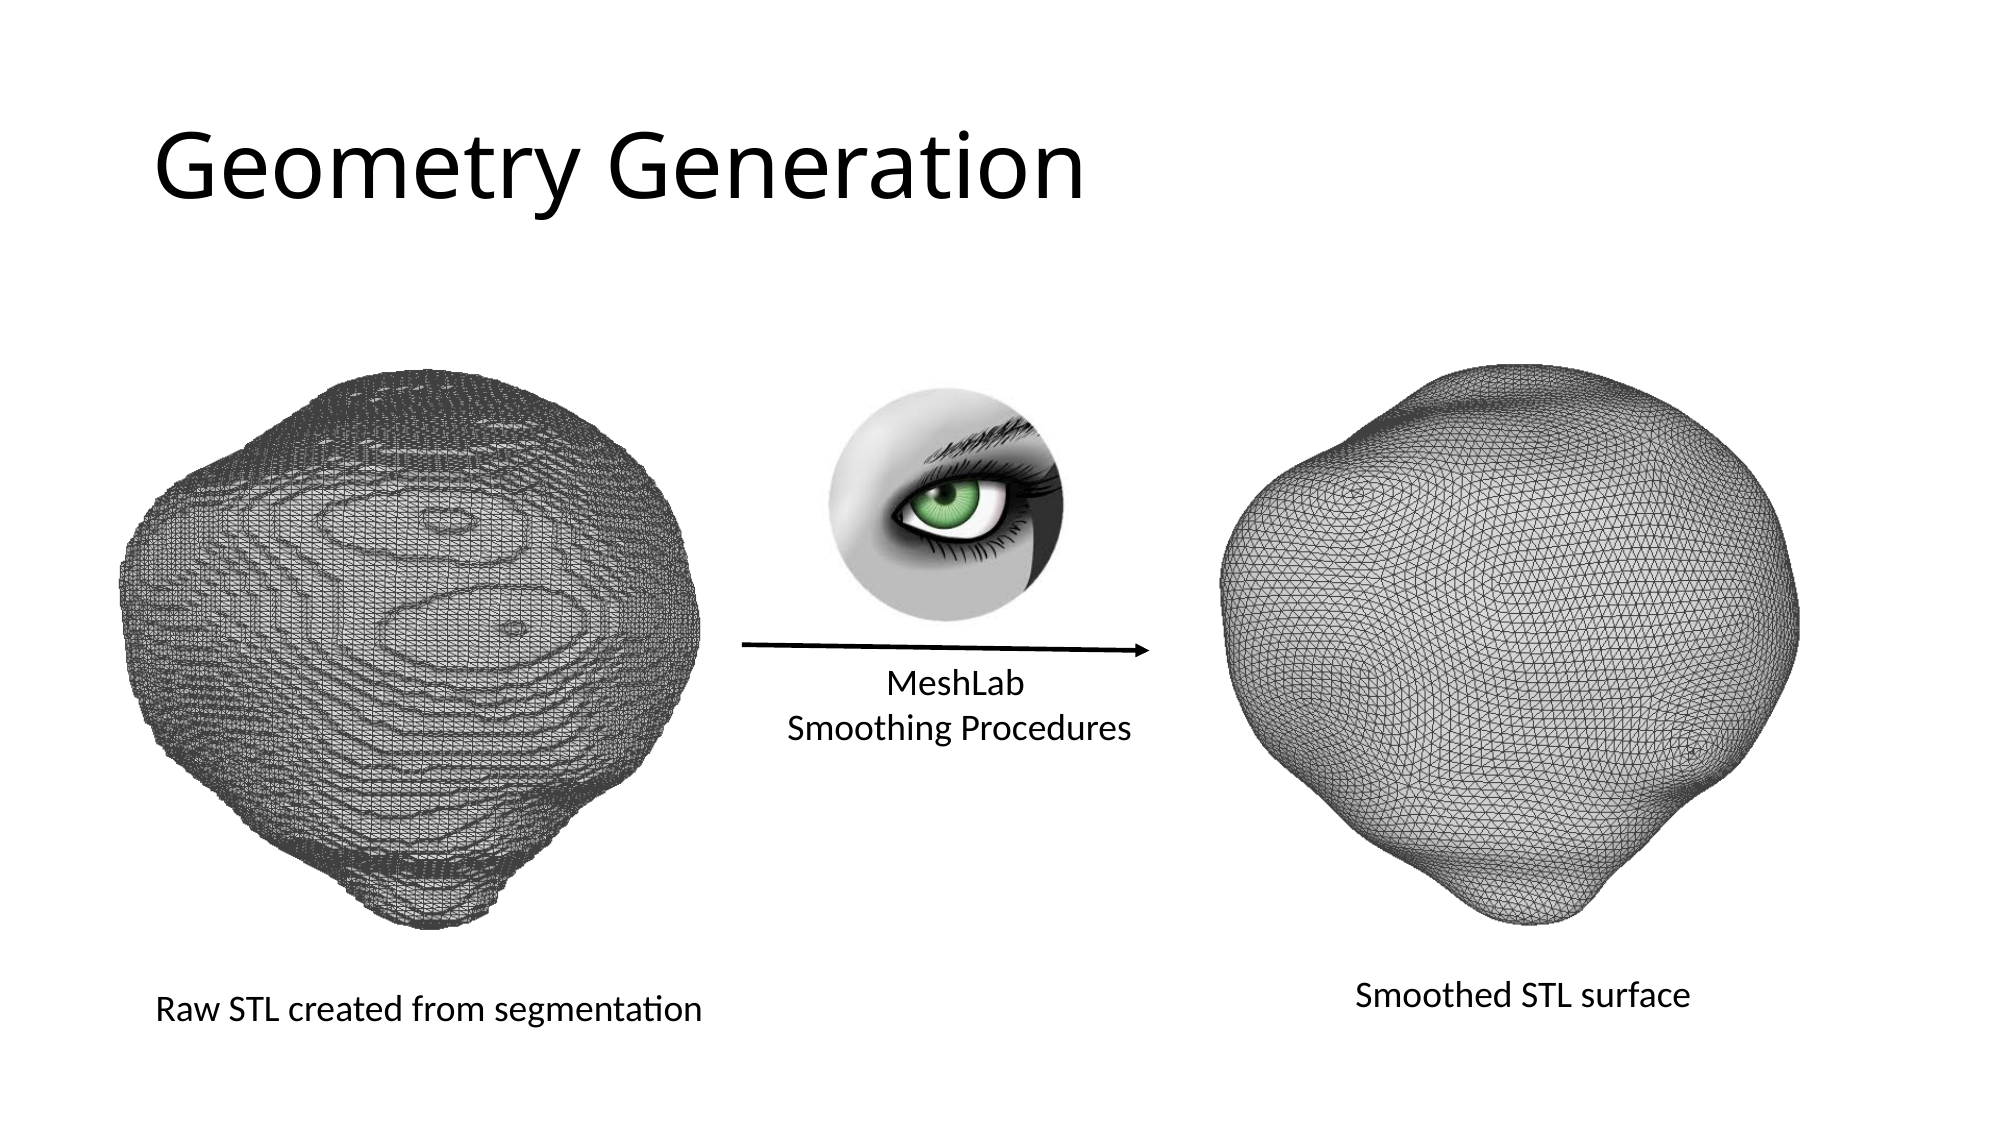

# Geometry Generation
MeshLab
Smoothing Procedures
Smoothed STL surface
Raw STL created from segmentation